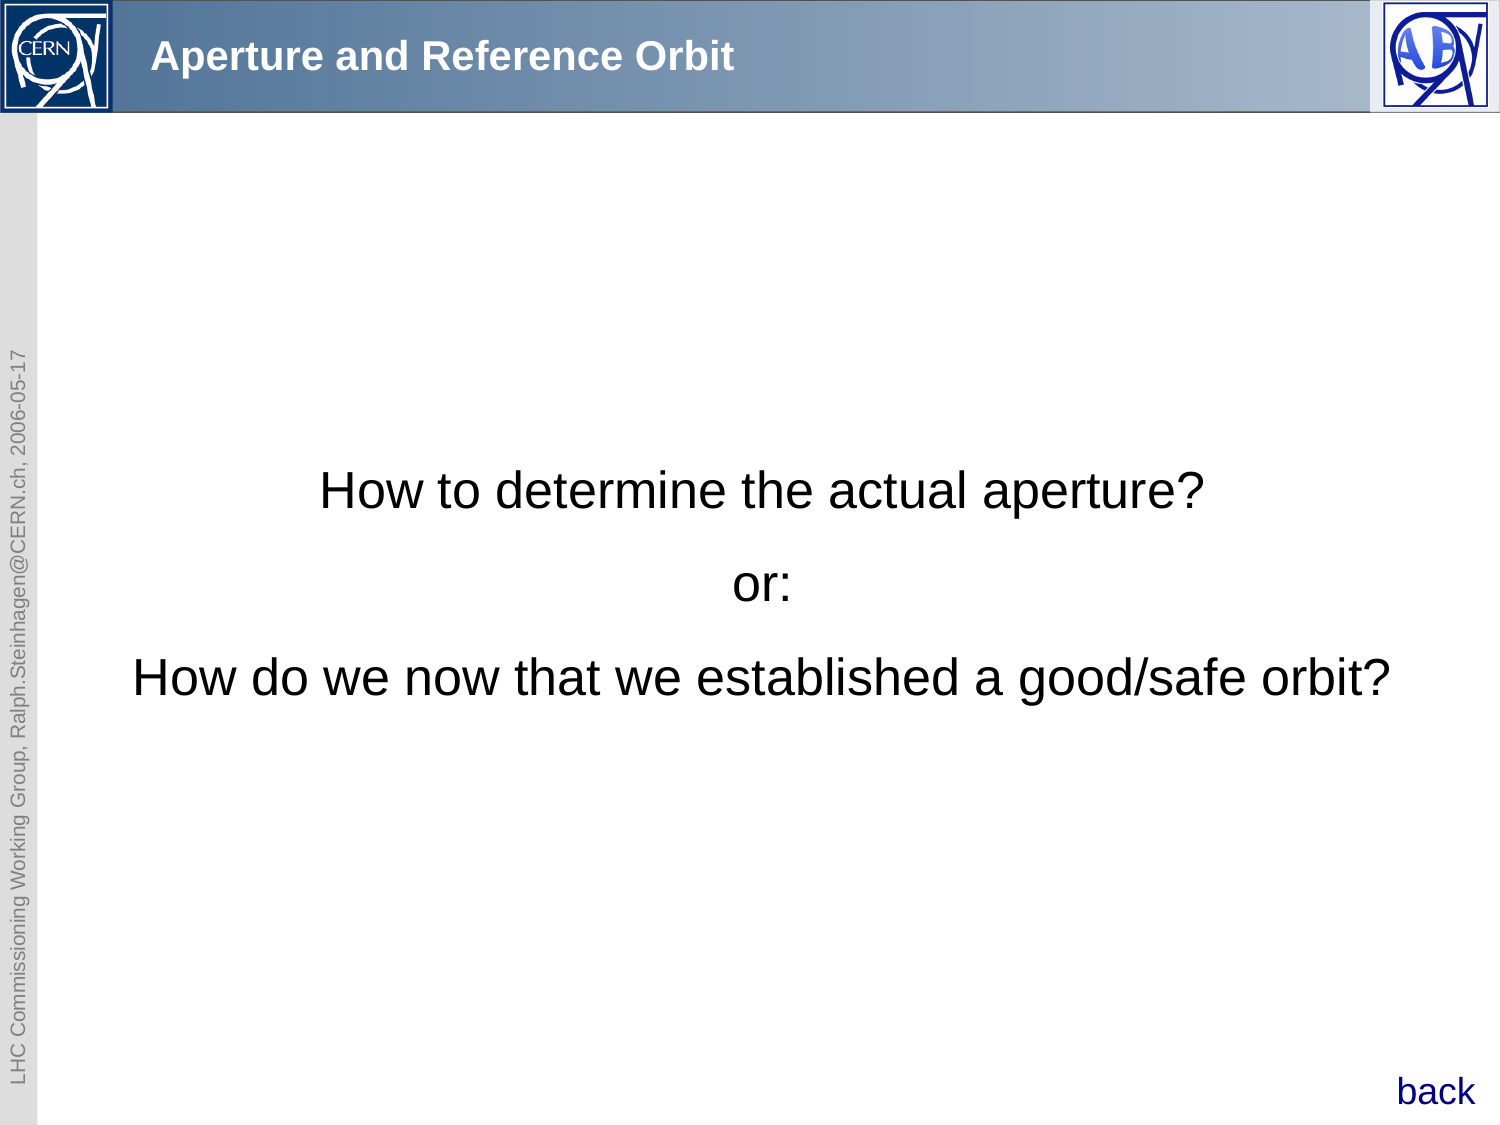

# Aperture and Reference Orbit
How to determine the actual aperture?
or:
How do we now that we established a good/safe orbit?
back